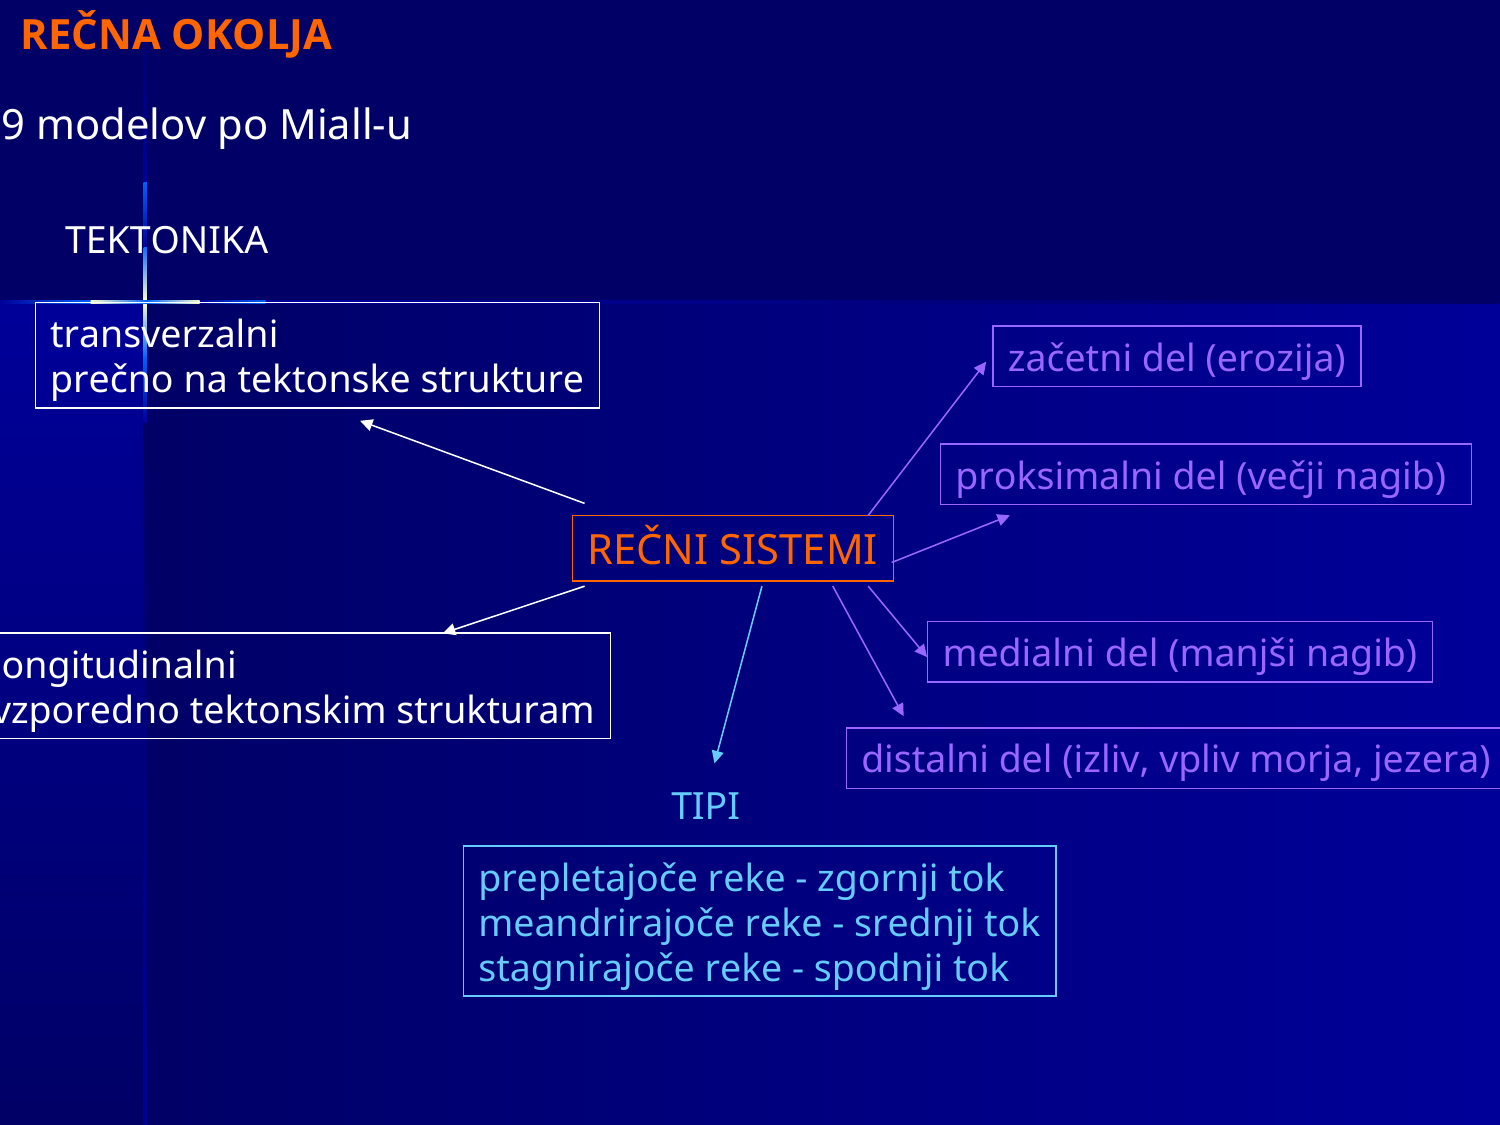

REČNA OKOLJA
9 modelov po Miall-u
TEKTONIKA
transverzalni
prečno na tektonske strukture
začetni del (erozija)
proksimalni del (večji nagib)
REČNI SISTEMI
medialni del (manjši nagib)
longitudinalni
vzporedno tektonskim strukturam
distalni del (izliv, vpliv morja, jezera)
TIPI
prepletajoče reke - zgornji tok
meandrirajoče reke - srednji tok
stagnirajoče reke - spodnji tok